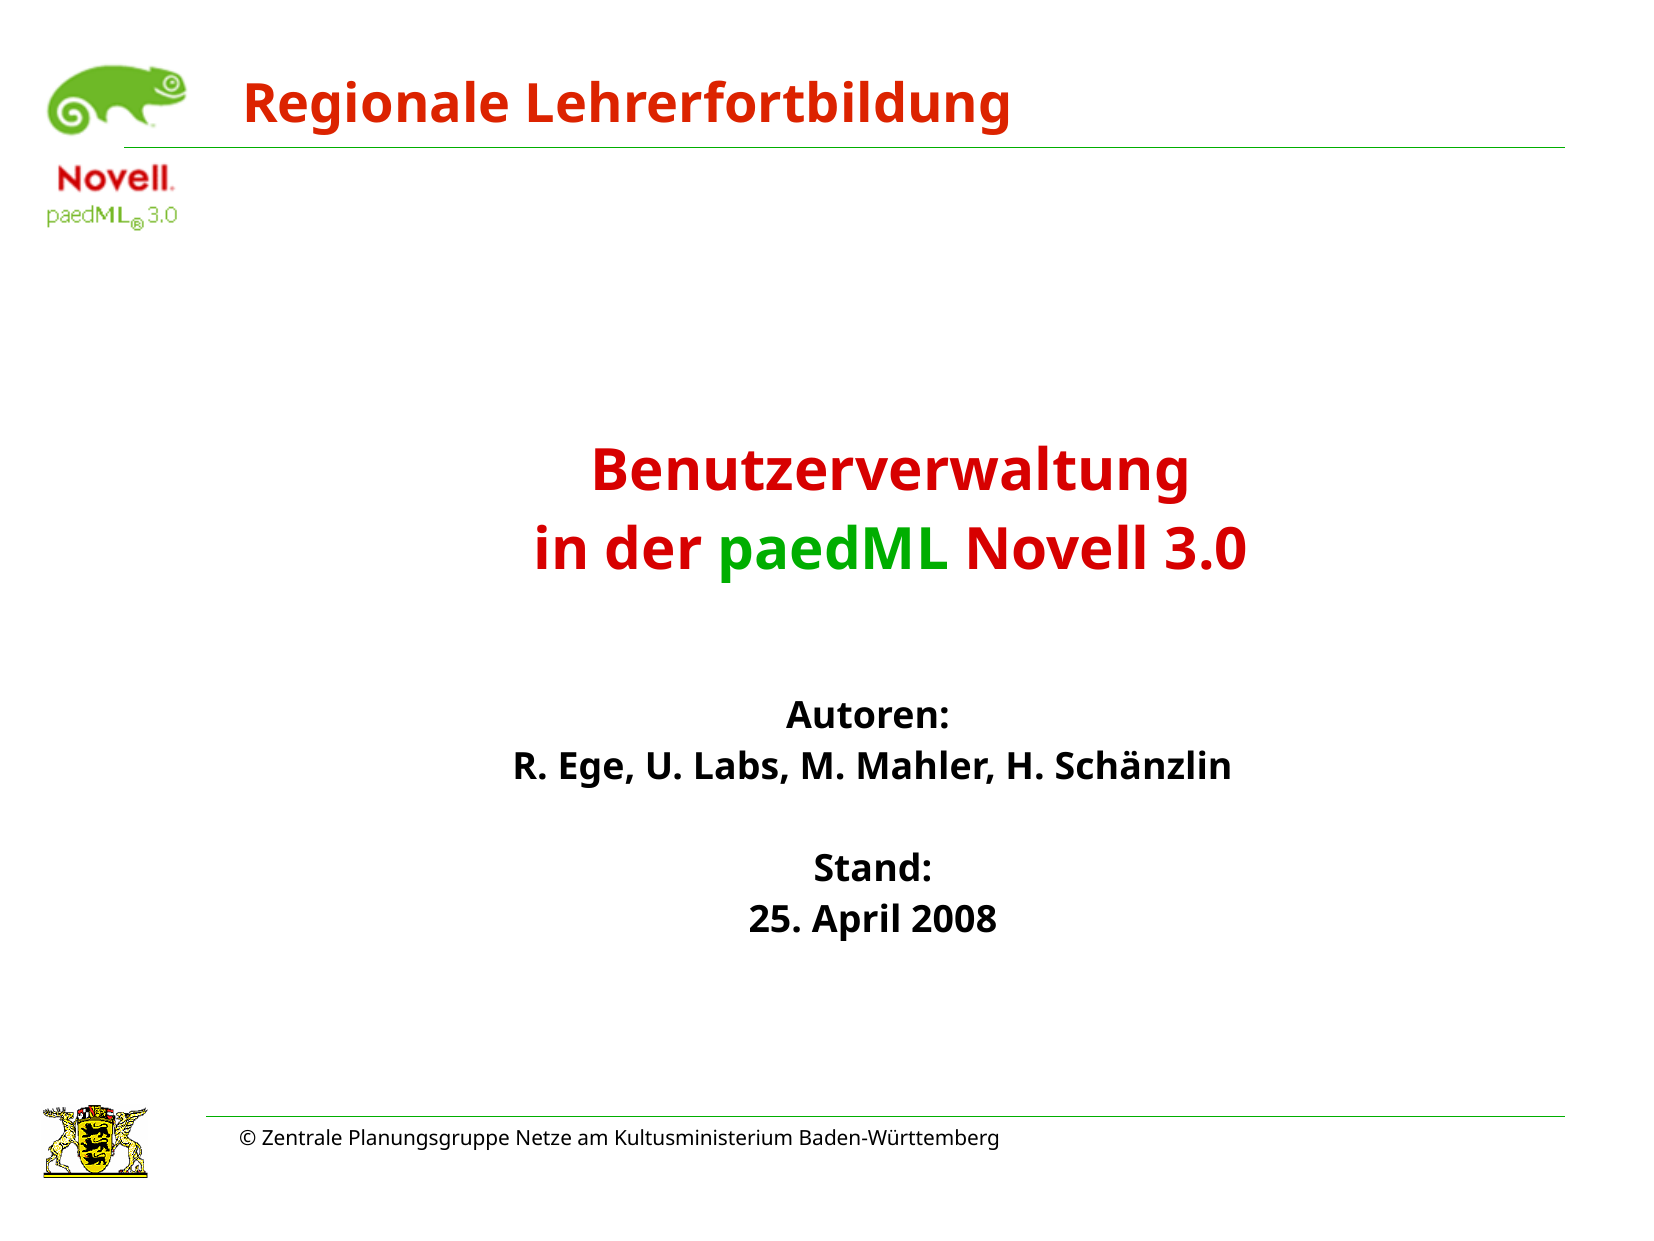

# Regionale Lehrerfortbildung
Benutzerverwaltung
in der paedML Novell 3.0
Autoren:
R. Ege, U. Labs, M. Mahler, H. Schänzlin
Stand:
25. April 2008
© Zentrale Planungsgruppe Netze am Kultusministerium Baden-Württemberg